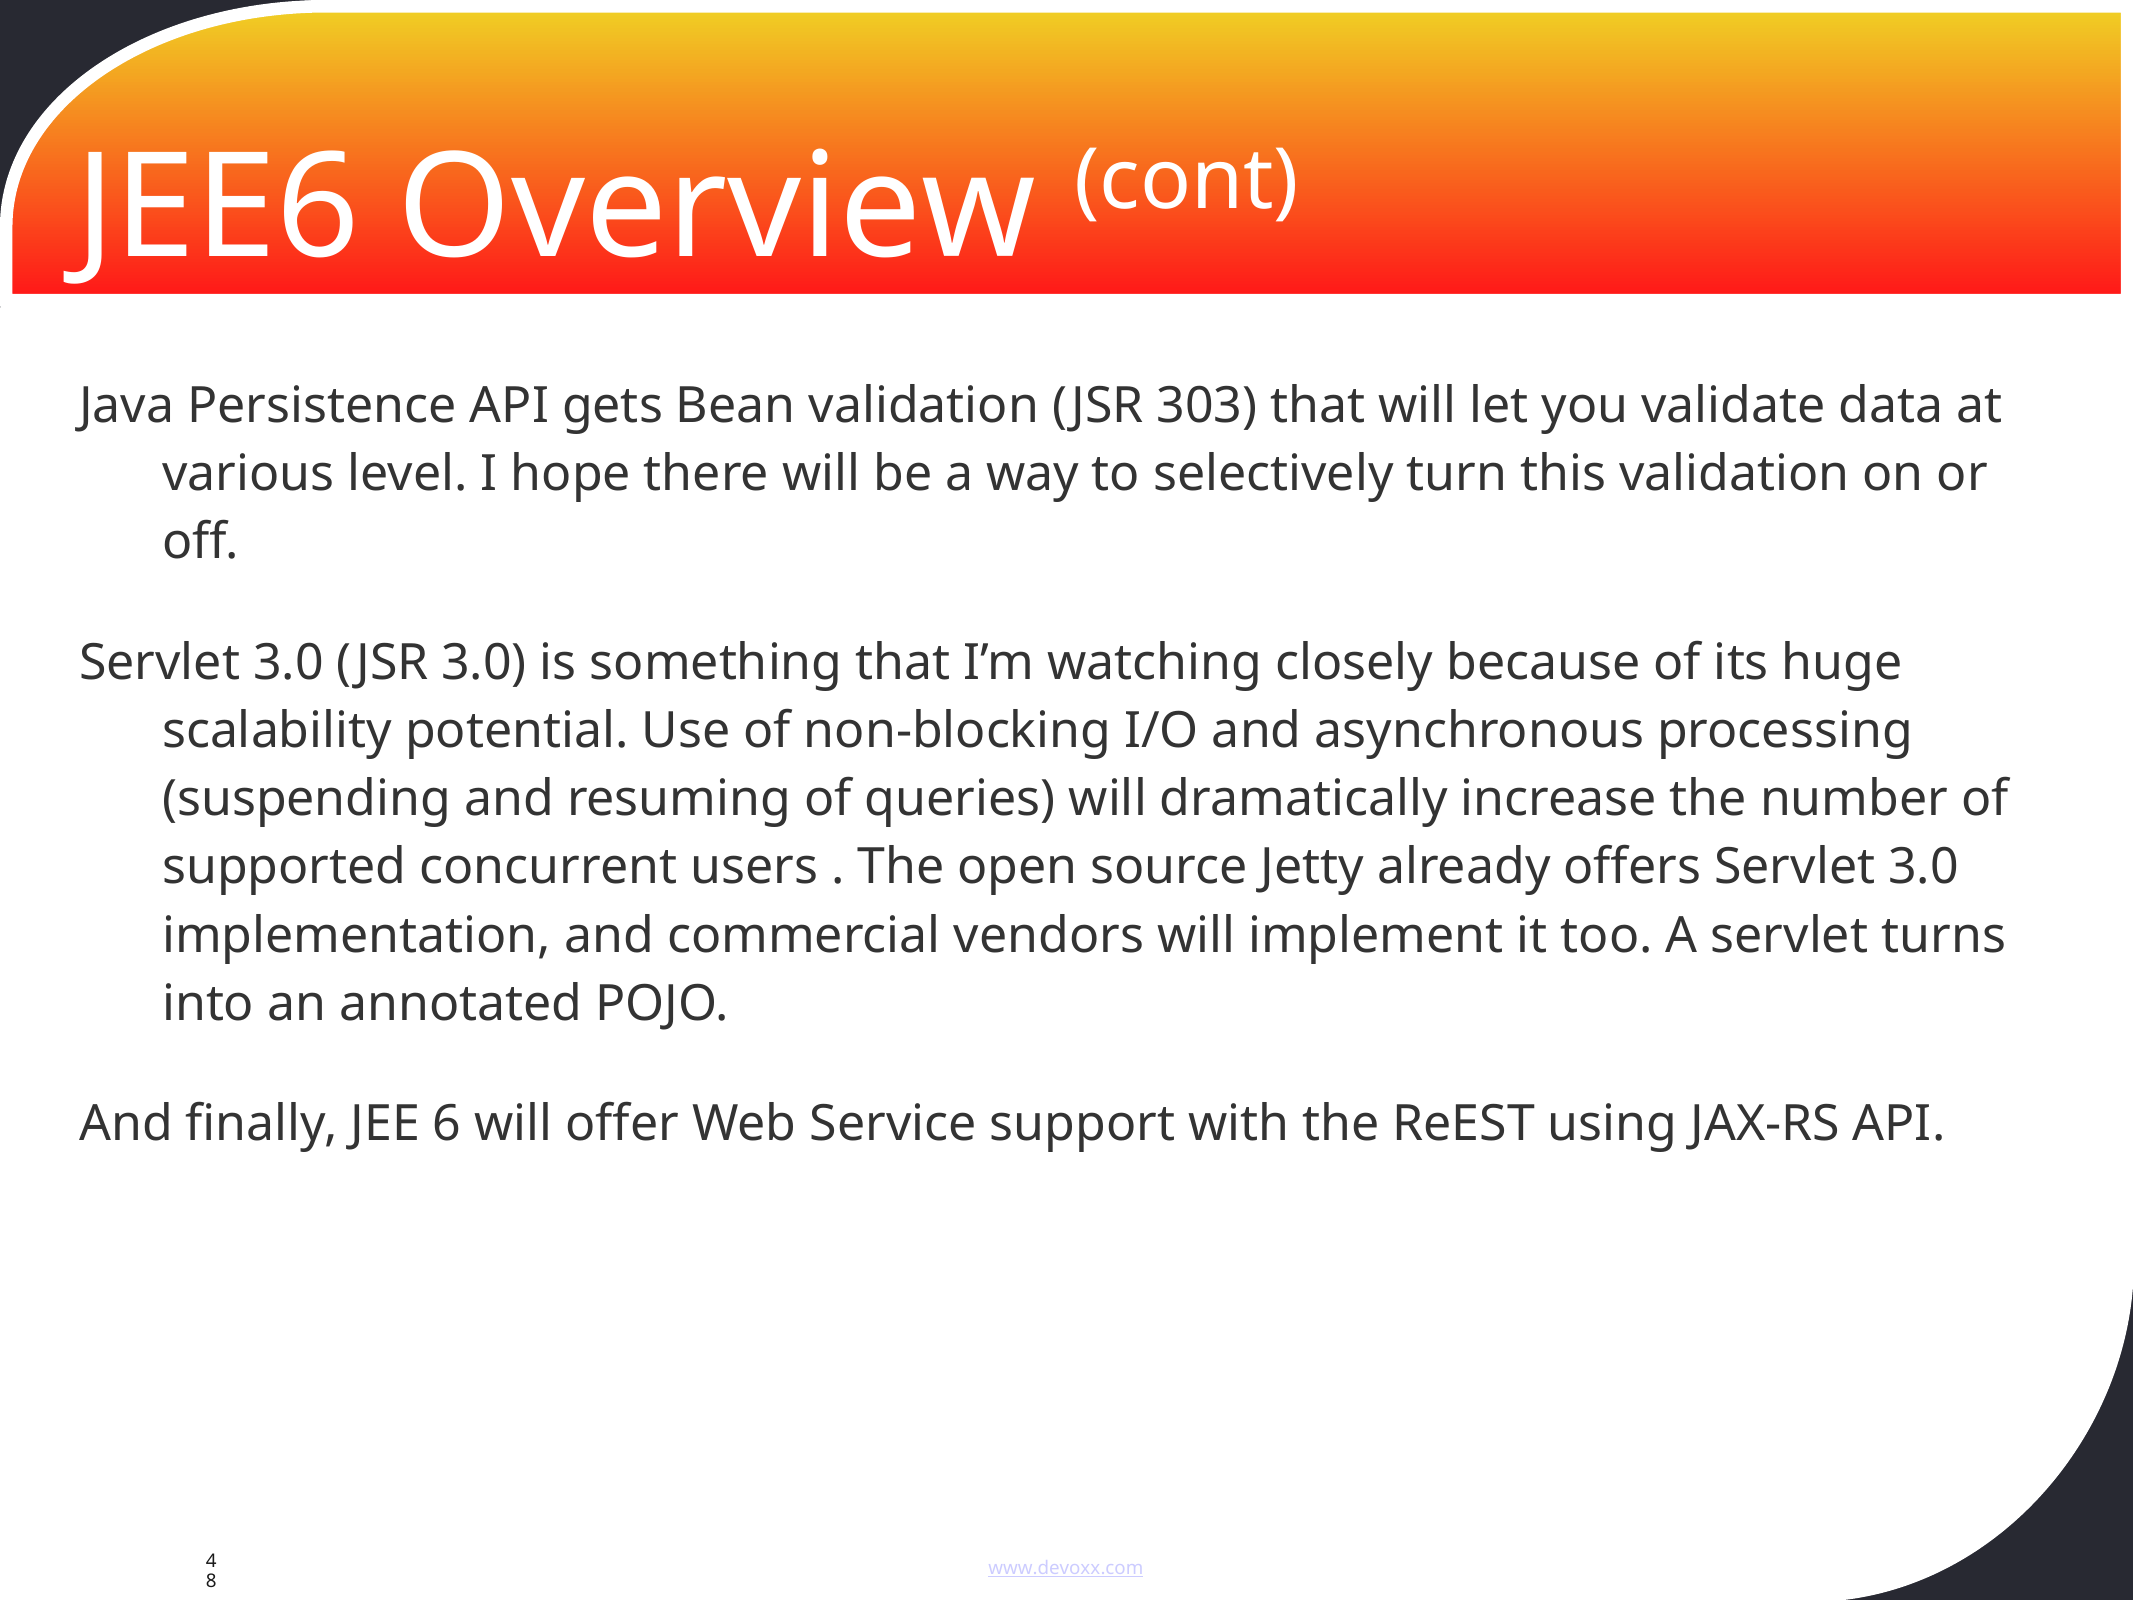

JEE6 Overview (cont)‏
# Java Persistence API gets Bean validation (JSR 303) that will let you validate data at various level. I hope there will be a way to selectively turn this validation on or off.
Servlet 3.0 (JSR 3.0) is something that I’m watching closely because of its huge scalability potential. Use of non-blocking I/O and asynchronous processing (suspending and resuming of queries) will dramatically increase the number of supported concurrent users . The open source Jetty already offers Servlet 3.0 implementation, and commercial vendors will implement it too. A servlet turns into an annotated POJO.
And finally, JEE 6 will offer Web Service support with the ReEST using JAX-RS API.
48